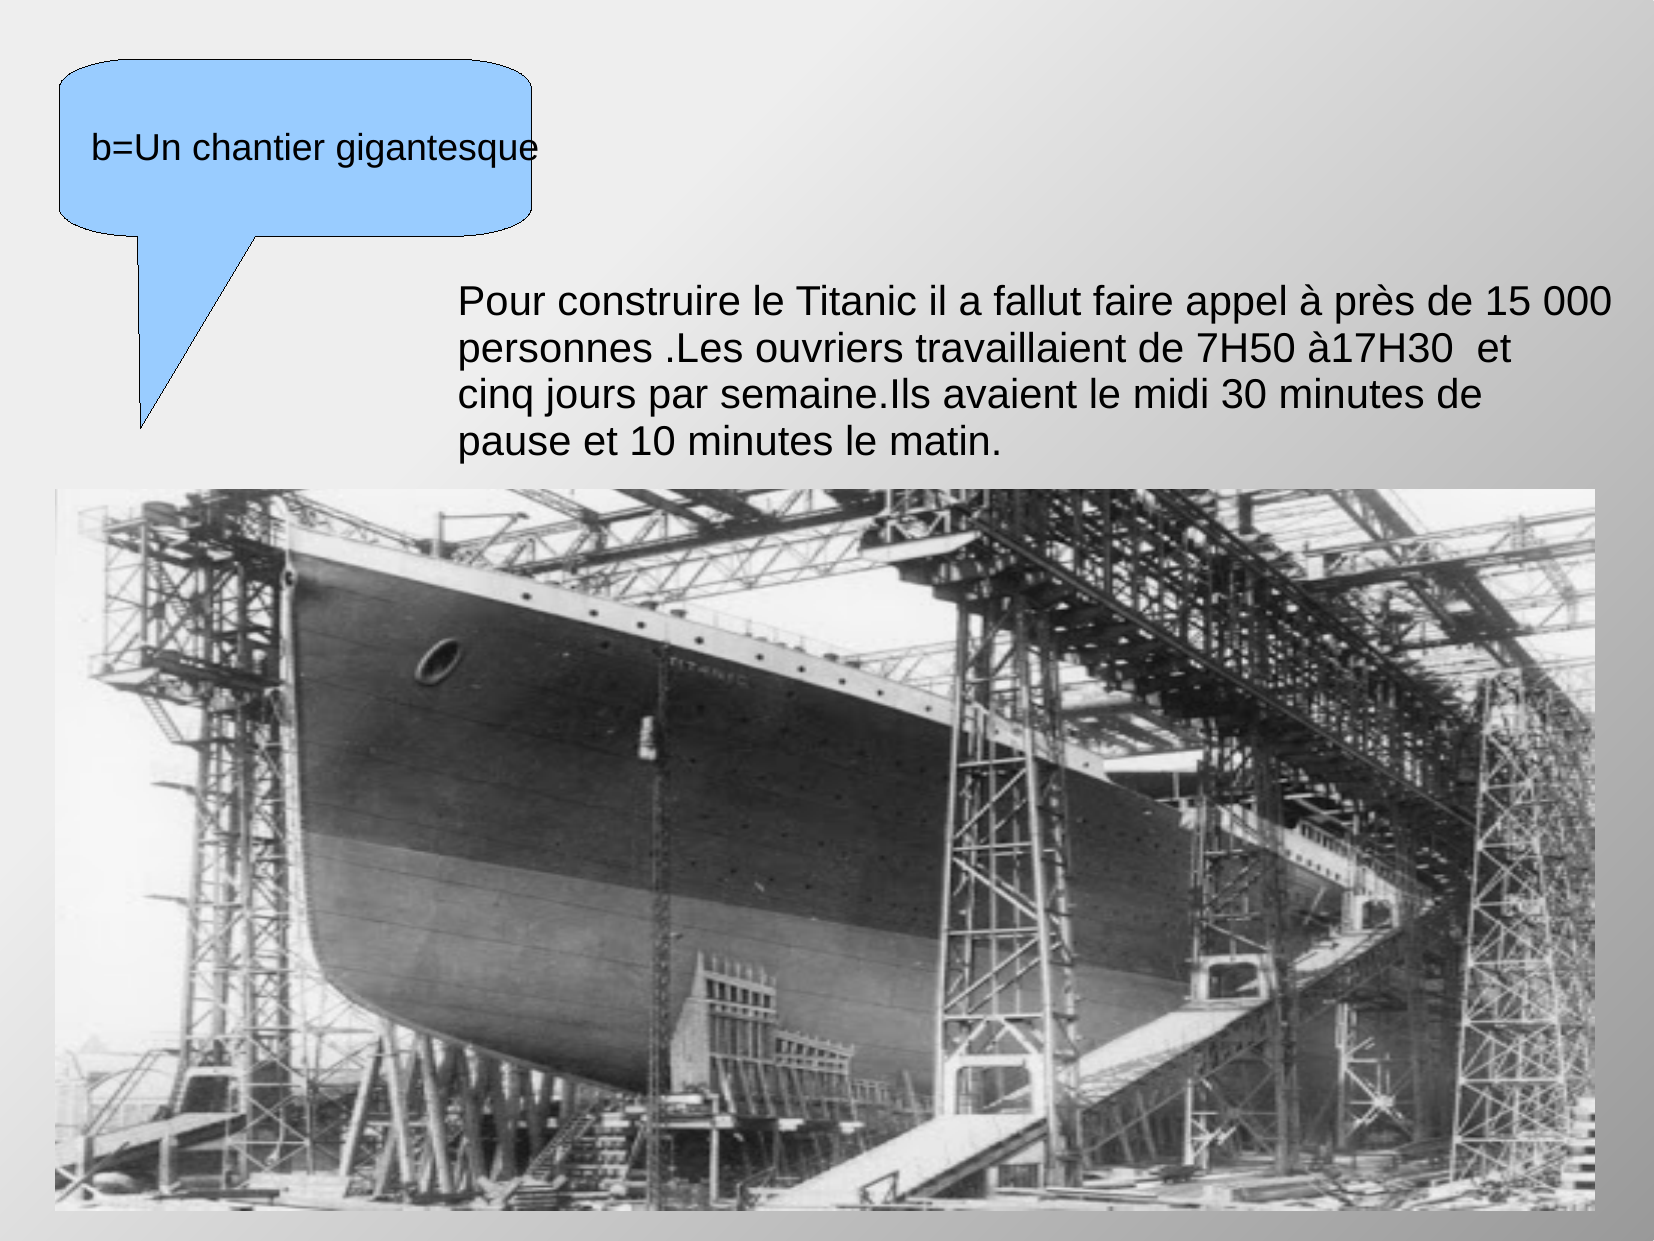

b=Un chantier gigantesque
Pour construire le Titanic il a fallut faire appel à près de 15 000
personnes .Les ouvriers travaillaient de 7H50 à17H30 et
cinq jours par semaine.Ils avaient le midi 30 minutes de
pause et 10 minutes le matin.